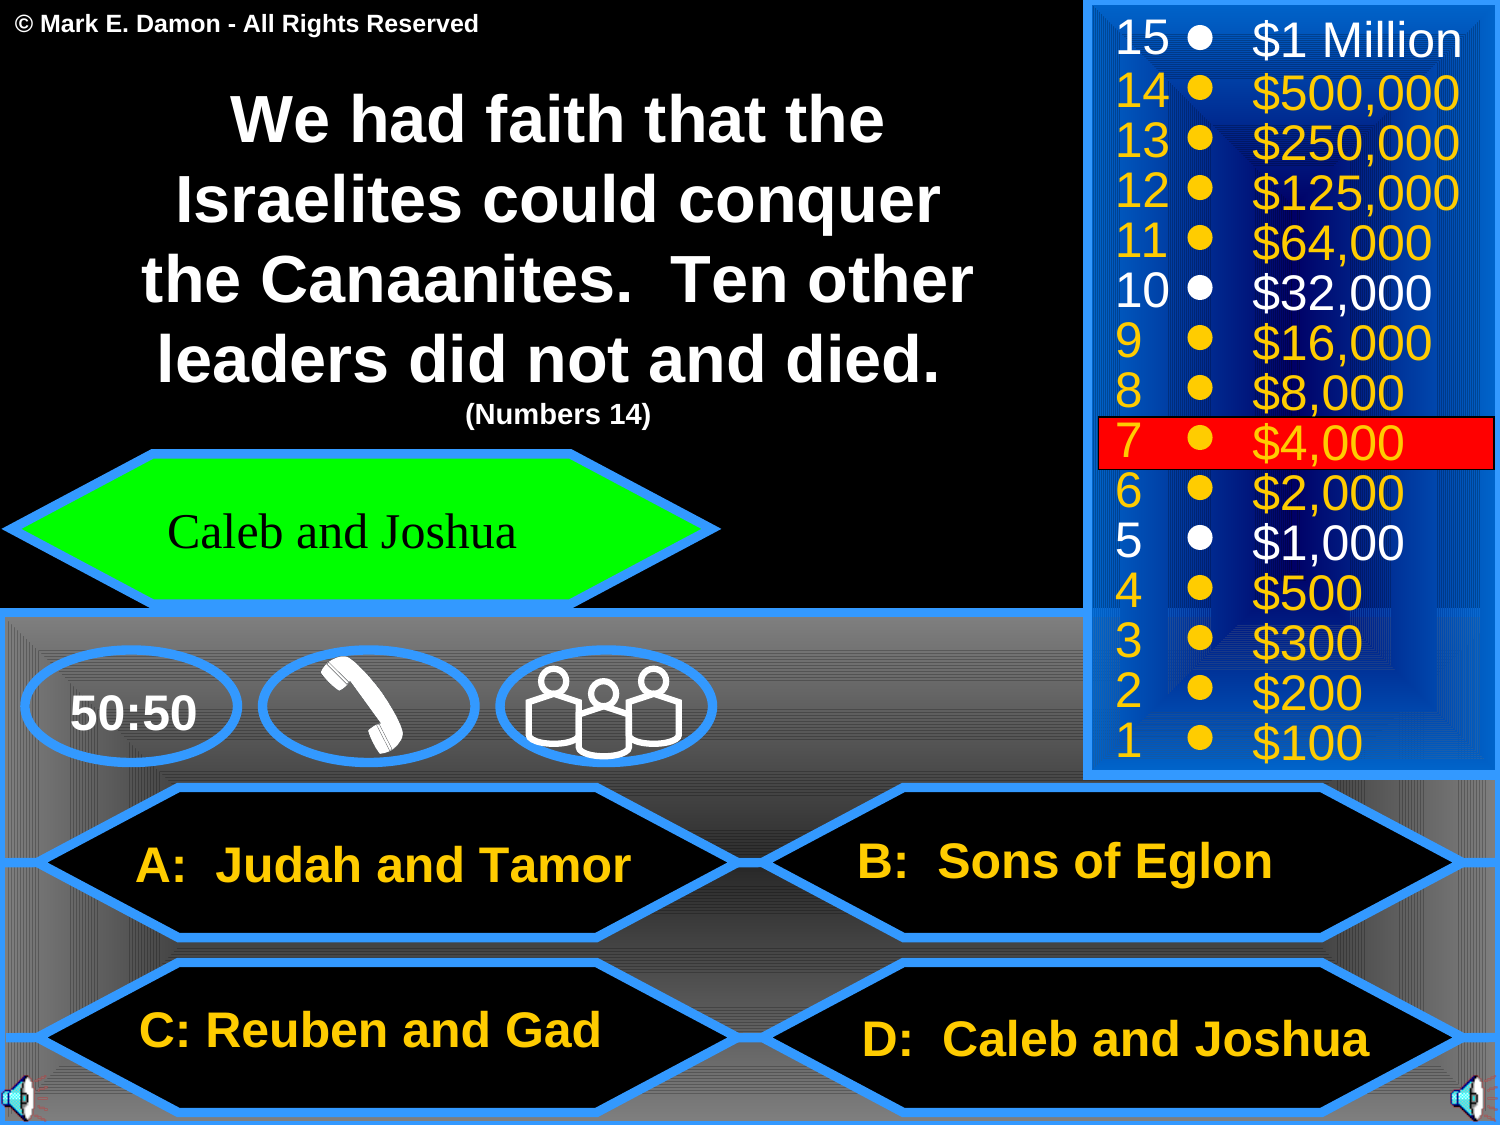

$1 Million
15
14
$500,000
We had faith that the Israelites could conquer the Canaanites. Ten other leaders did not and died.
(Numbers 14)
13
$250,000
12
$125,000
11
$64,000
10
$32,000
9
$16,000
8
$8,000
7
$4,000
6
$2,000
Caleb and Joshua
5
$1,000
4
$500
3
$300
2
$200
50:50
1
$100
B: Sons of Eglon
A: Judah and Tamor
C: Reuben and Gad
D: Caleb and Joshua